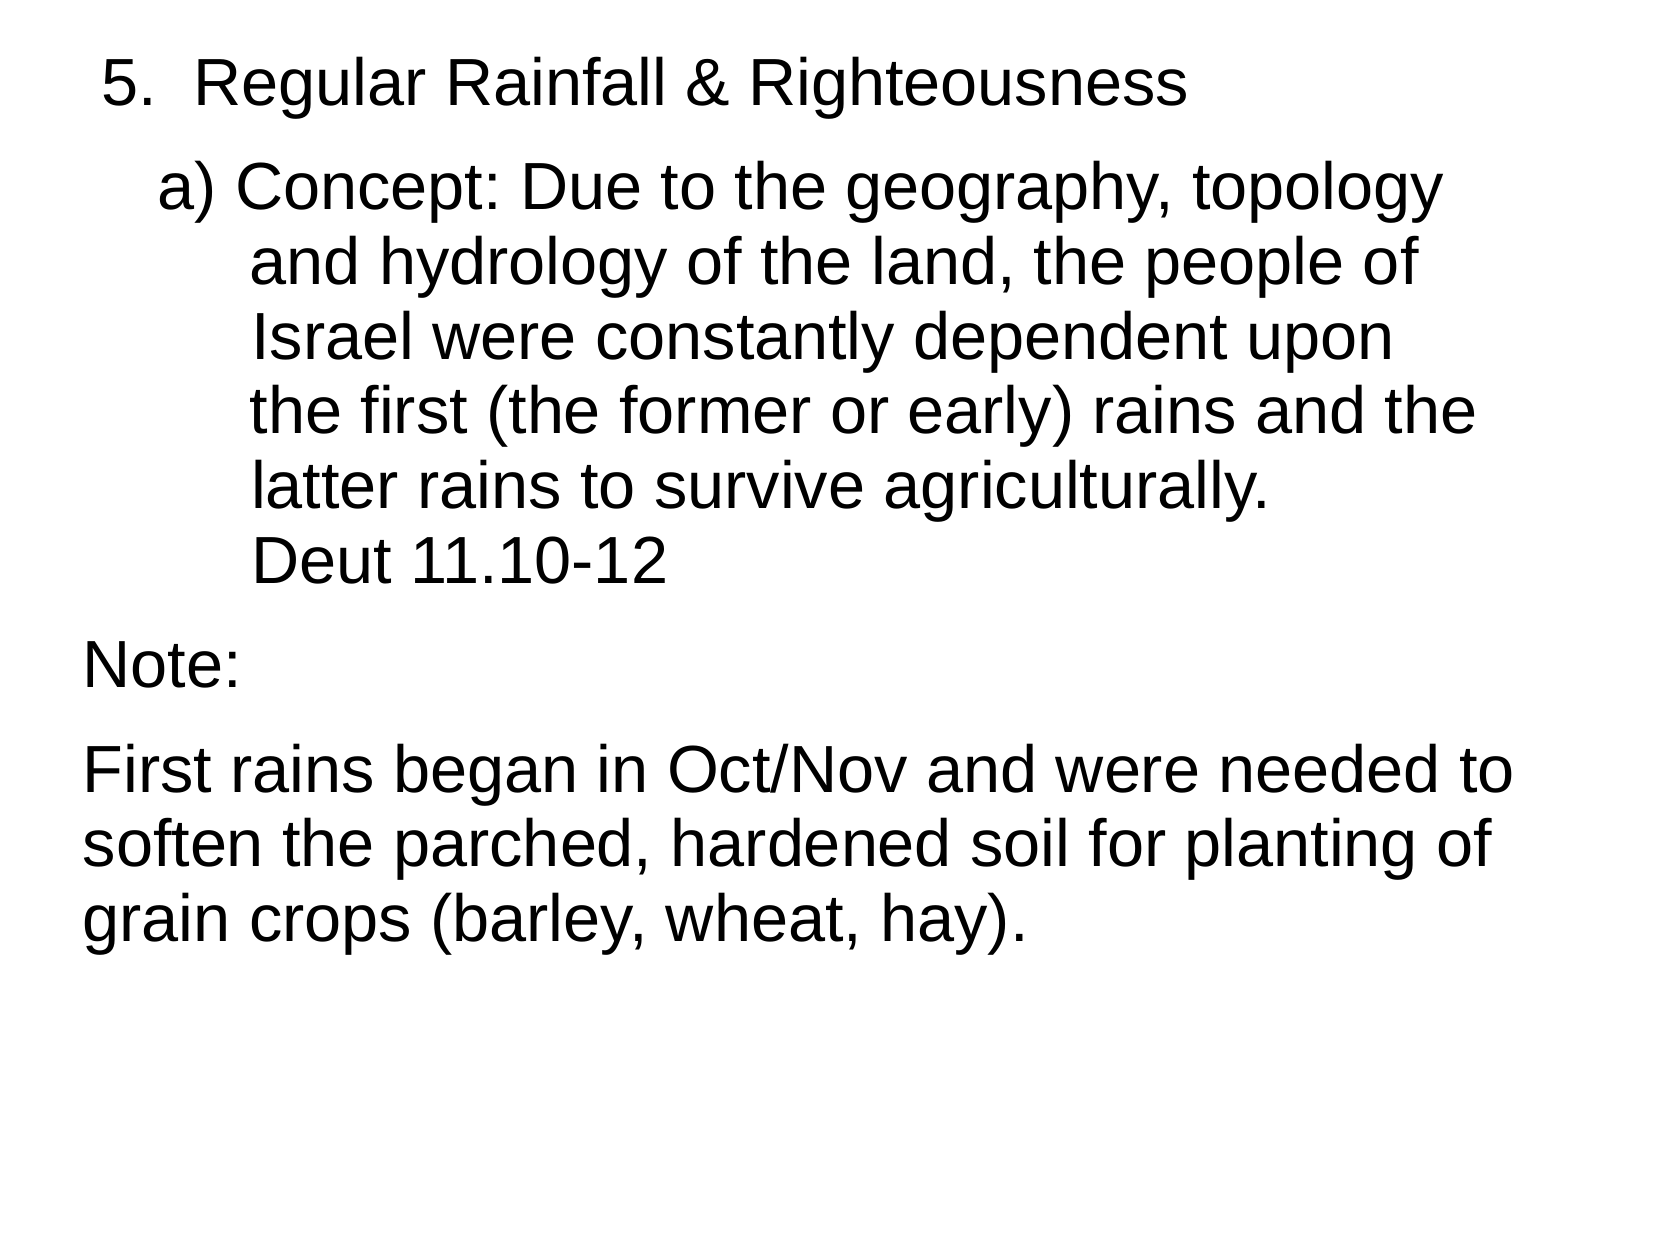

# 5. Regular Rainfall & Righteousness
 	a) Concept: Due to the geography, topology 		 and hydrology of the land, the people of 			 Israel were constantly dependent upon 			 the first (the former or early) rains and the 			 latter rains to survive agriculturally. 					 Deut 11.10-12
Note:
First rains began in Oct/Nov and were needed to soften the parched, hardened soil for planting of grain crops (barley, wheat, hay).